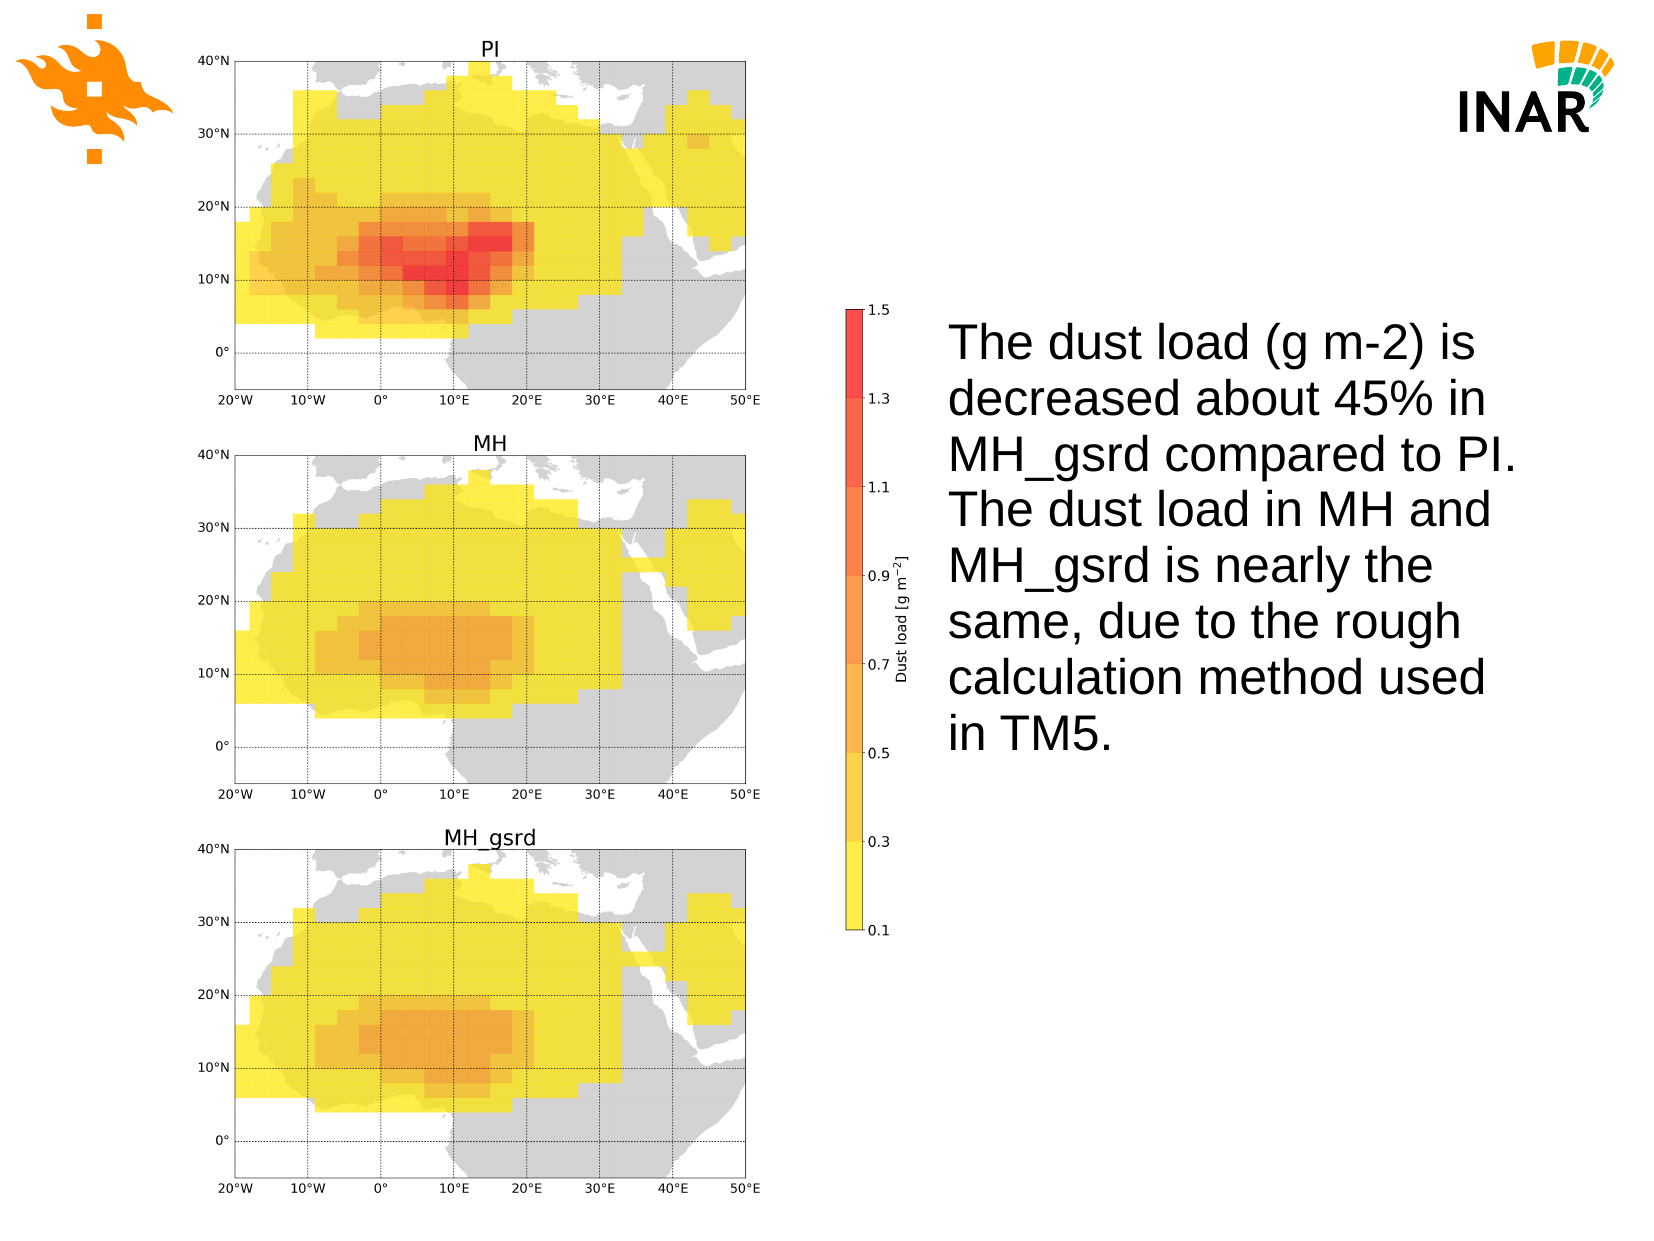

The dust load (g m-2) is decreased about 45% in MH_gsrd compared to PI. The dust load in MH and MH_gsrd is nearly the same, due to the rough calculation method used in TM5.